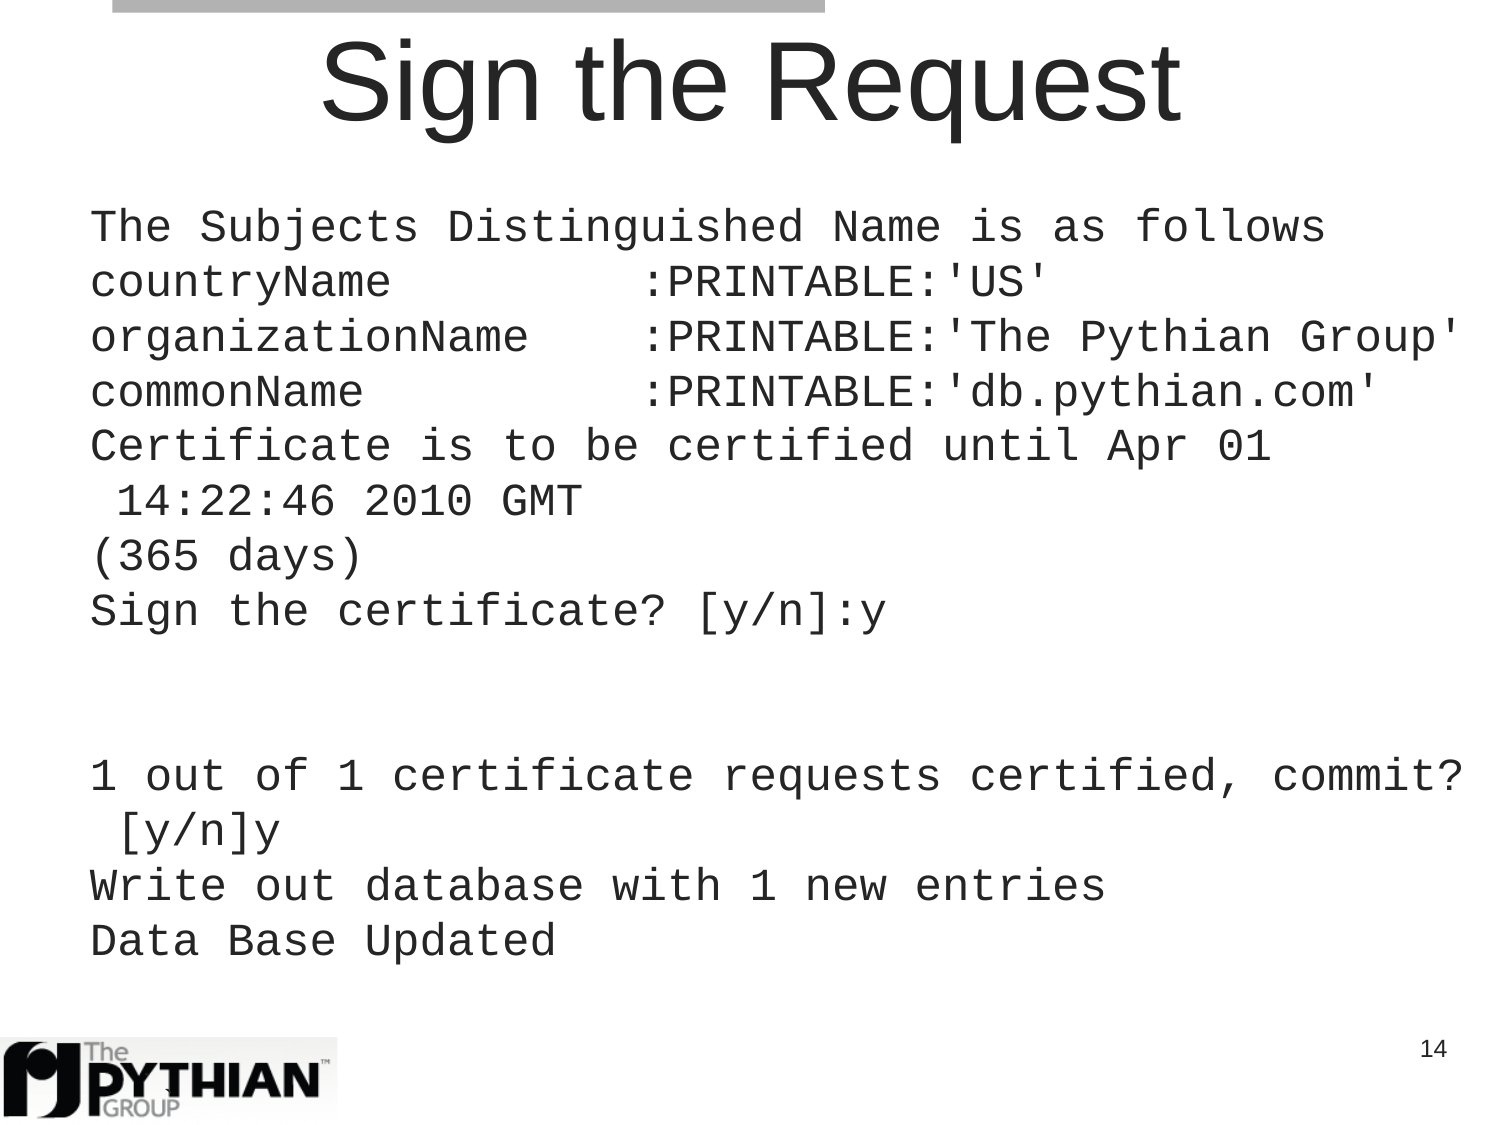

Sign the Request
The Subjects Distinguished Name is as follows
countryName :PRINTABLE:'US'
organizationName :PRINTABLE:'The Pythian Group'
commonName :PRINTABLE:'db.pythian.com'
Certificate is to be certified until Apr 01 14:22:46 2010 GMT
(365 days)
Sign the certificate? [y/n]:y
1 out of 1 certificate requests certified, commit? [y/n]y
Write out database with 1 new entries
Data Base Updated